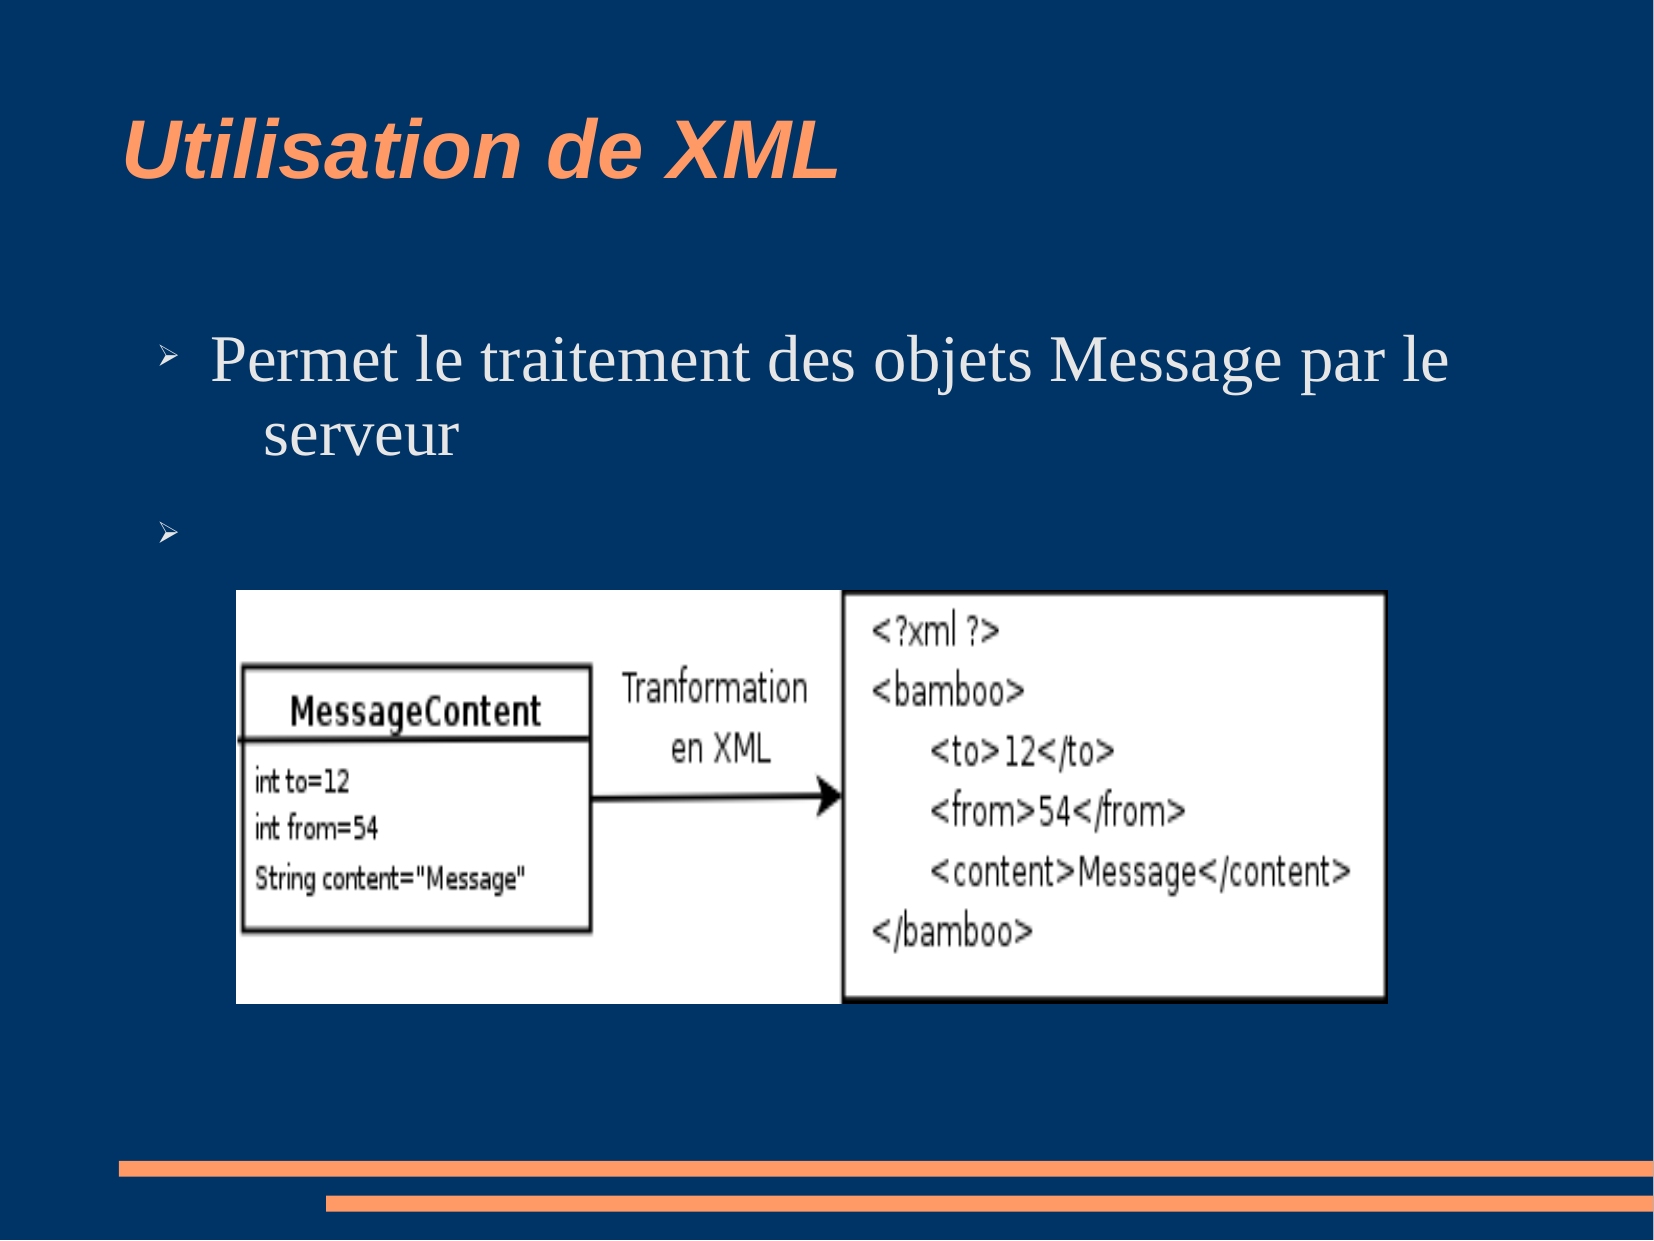

# Utilisation de XML
Permet le traitement des objets Message par le serveur